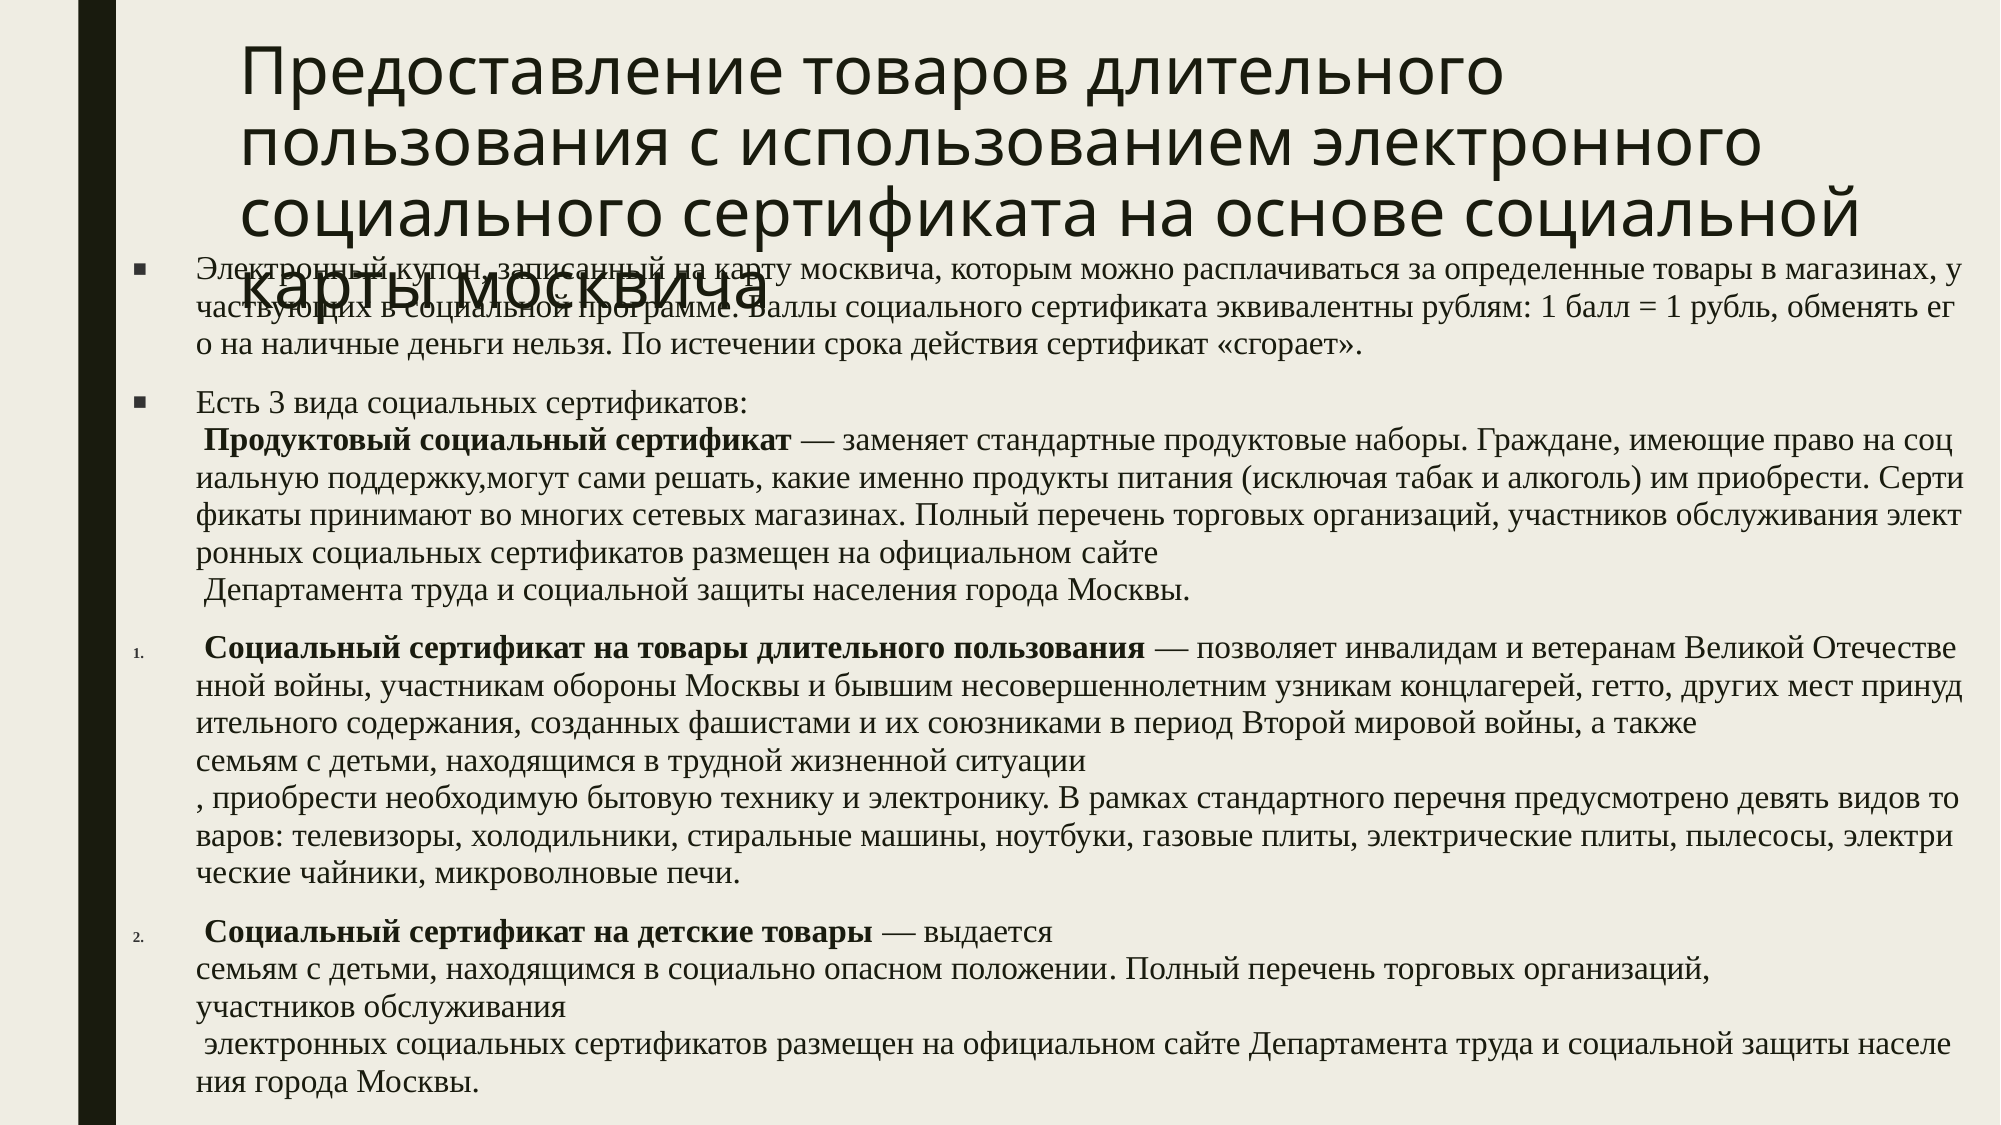

# Предоставление товаров длительного пользования с использованием электронного социального сертификата на основе социальной карты москвича
Электронный купон, записанный на карту москвича, которым можно расплачиваться за определенные товары в магазинах, участвующих в социальной программе. Баллы социального сертификата эквивалентны рублям: 1 балл = 1 рубль, обменять его на наличные деньги нельзя. По истечении срока действия сертификат «сгорает».
Есть 3 вида социальных сертификатов:
 Продуктовый социальный сертификат — заменяет стандартные продуктовые наборы. Граждане, имеющие право на социальную поддержку,могут сами решать, какие именно продукты питания (исключая табак и алкоголь) им приобрести. Сертификаты принимают во многих сетевых магазинах. Полный перечень торговых организаций, участников обслуживания электронных социальных сертификатов размещен на официальном сайте Департамента труда и социальной защиты населения города Москвы.
 Социальный сертификат на товары длительного пользования — позволяет инвалидам и ветеранам Великой Отечественной войны, участникам обороны Москвы и бывшим несовершеннолетним узникам концлагерей, гетто, других мест принудительного содержания, созданных фашистами и их союзниками в период Второй мировой войны, а также семьям с детьми, находящимся в трудной жизненной ситуации, приобрести необходимую бытовую технику и электронику. В рамках стандартного перечня предусмотрено девять видов товаров: телевизоры, холодильники, стиральные машины, ноутбуки, газовые плиты, электрические плиты, пылесосы, электрические чайники, микроволновые печи.
 Социальный сертификат на детские товары — выдается семьям с детьми, находящимся в социально опасном положении. Полный перечень торговых организаций, участников обслуживания электронных социальных сертификатов размещен на официальном сайте Департамента труда и социальной защиты населения города Москвы.